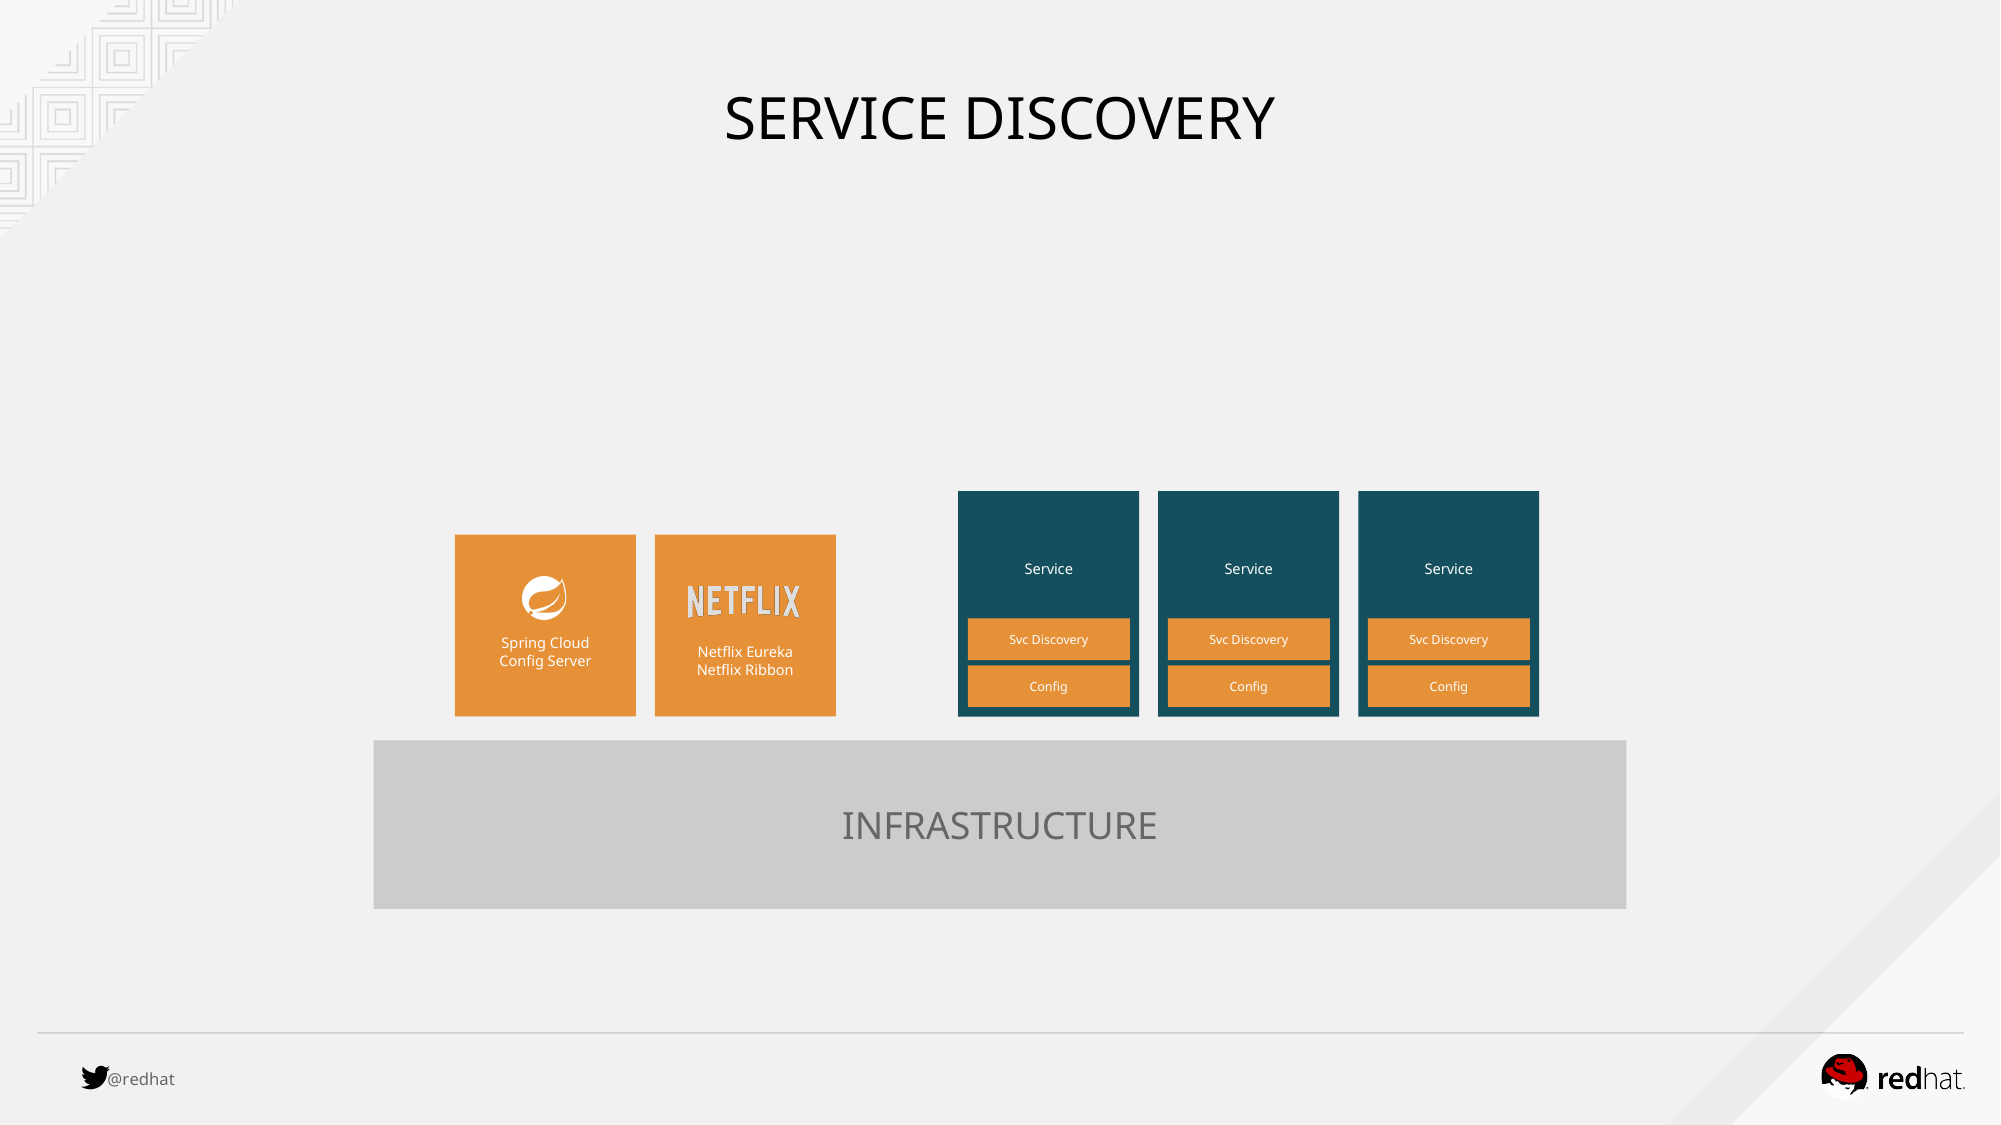

# SERVICE DISCOVERY
Service
Service
Service
Spring Cloud
Config Server
Netflix Eureka
Netflix Ribbon
Svc Discovery
Svc Discovery
Svc Discovery
Config
Config
Config
INFRASTRUCTURE